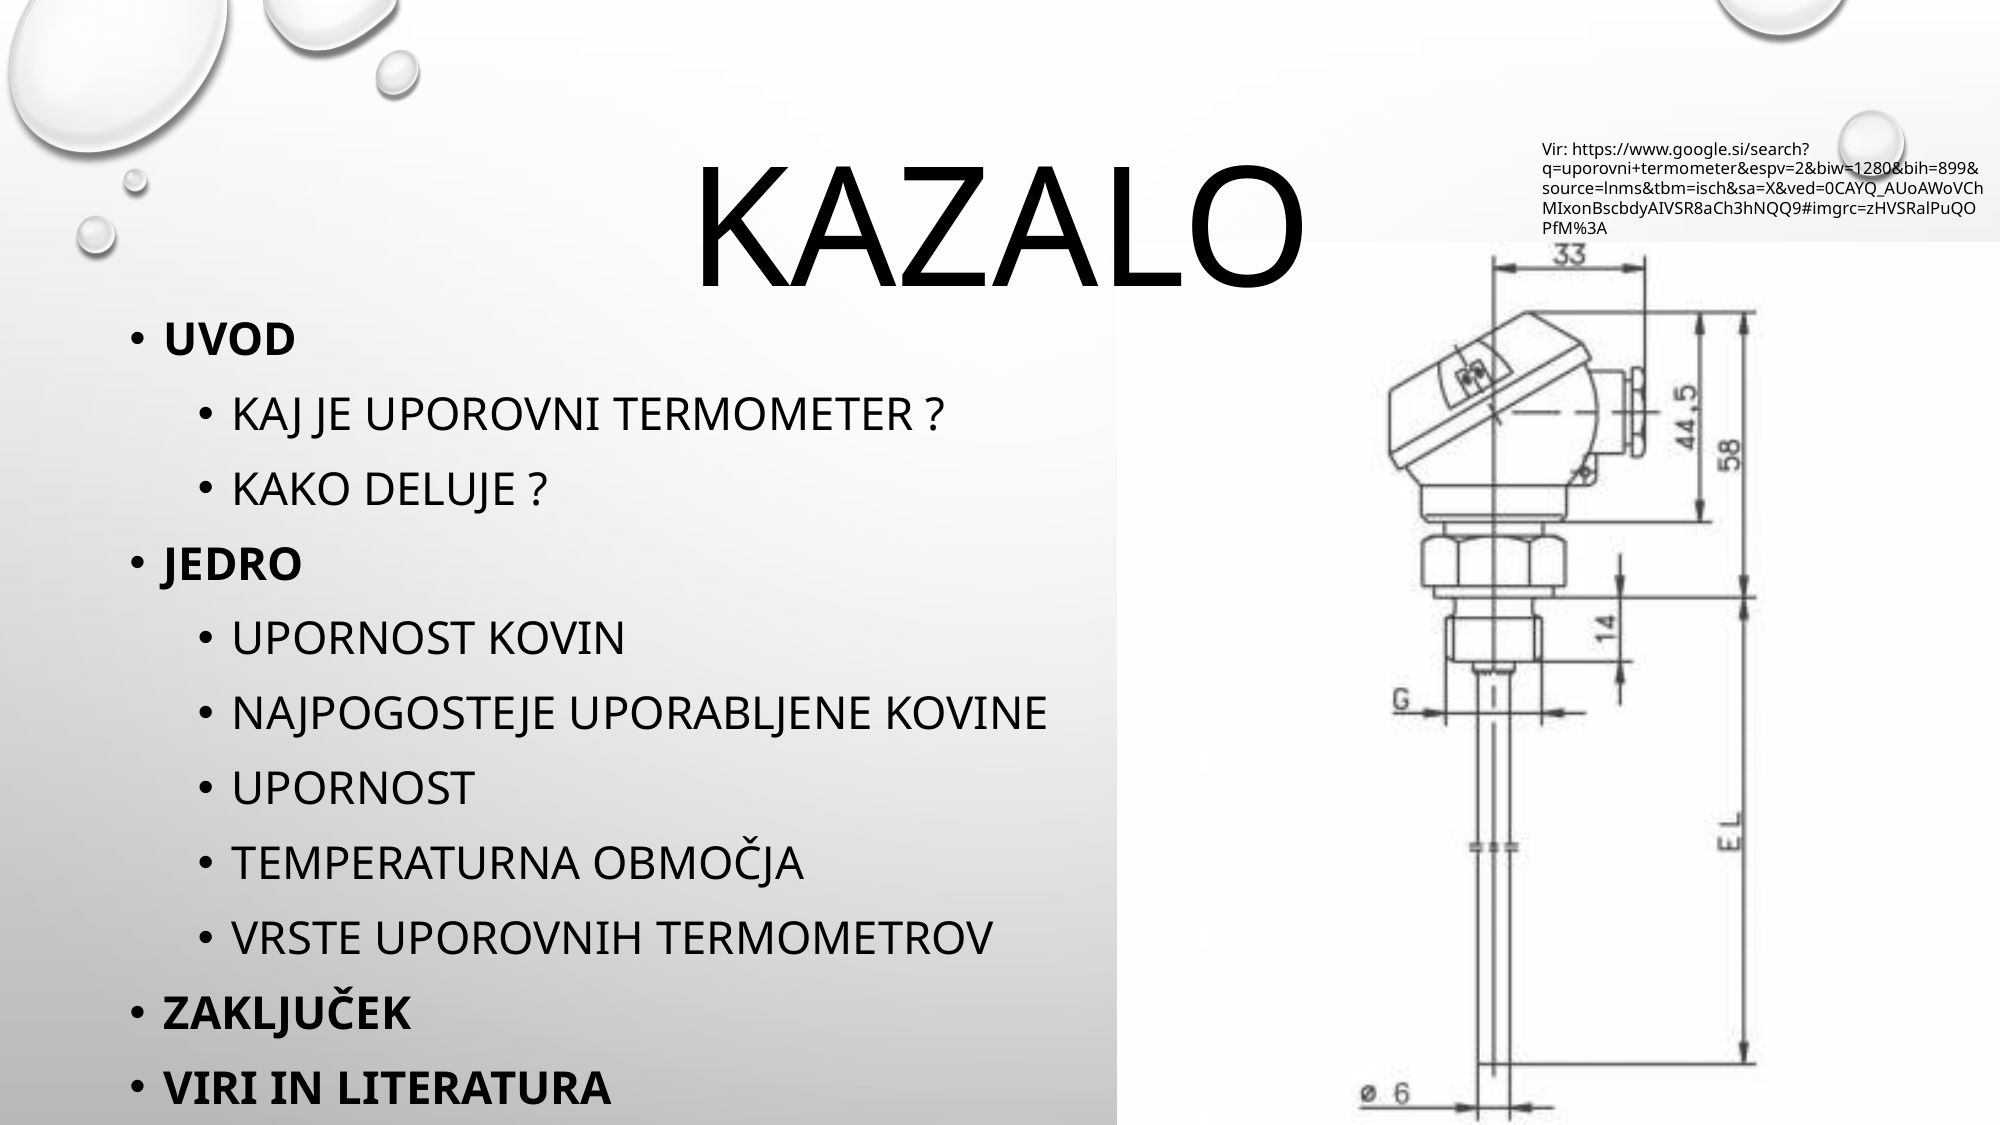

# KAZALO
Vir: https://www.google.si/search?q=uporovni+termometer&espv=2&biw=1280&bih=899&source=lnms&tbm=isch&sa=X&ved=0CAYQ_AUoAWoVChMIxonBscbdyAIVSR8aCh3hNQQ9#imgrc=zHVSRalPuQOPfM%3A
Uvod
Kaj je uporovni termometer ?
Kako deluje ?
Jedro
upornost kovin
Najpogosteje uporabljene kovine
Upornost
Temperaturna območja
Vrste uporovnih termometrov
Zaključek
Viri in literatura